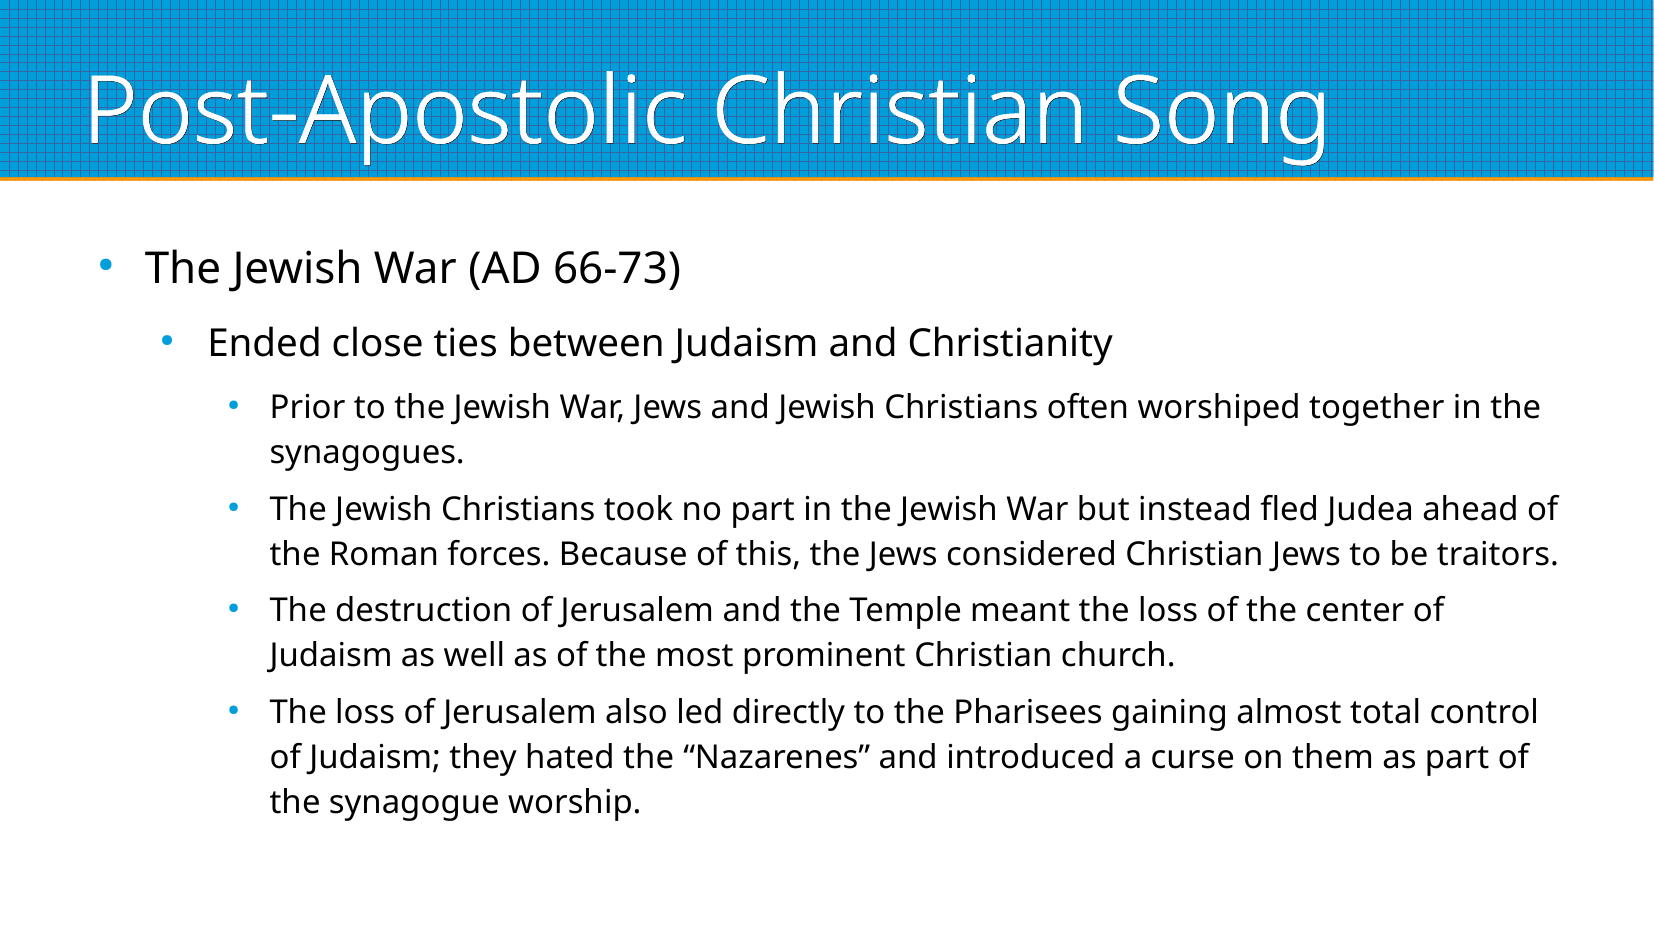

# Post-Apostolic Christian Song
The Jewish War (AD 66-73)
Ended close ties between Judaism and Christianity
Prior to the Jewish War, Jews and Jewish Christians often worshiped together in the synagogues.
The Jewish Christians took no part in the Jewish War but instead fled Judea ahead of the Roman forces. Because of this, the Jews considered Christian Jews to be traitors.
The destruction of Jerusalem and the Temple meant the loss of the center of Judaism as well as of the most prominent Christian church.
The loss of Jerusalem also led directly to the Pharisees gaining almost total control of Judaism; they hated the “Nazarenes” and introduced a curse on them as part of the synagogue worship.